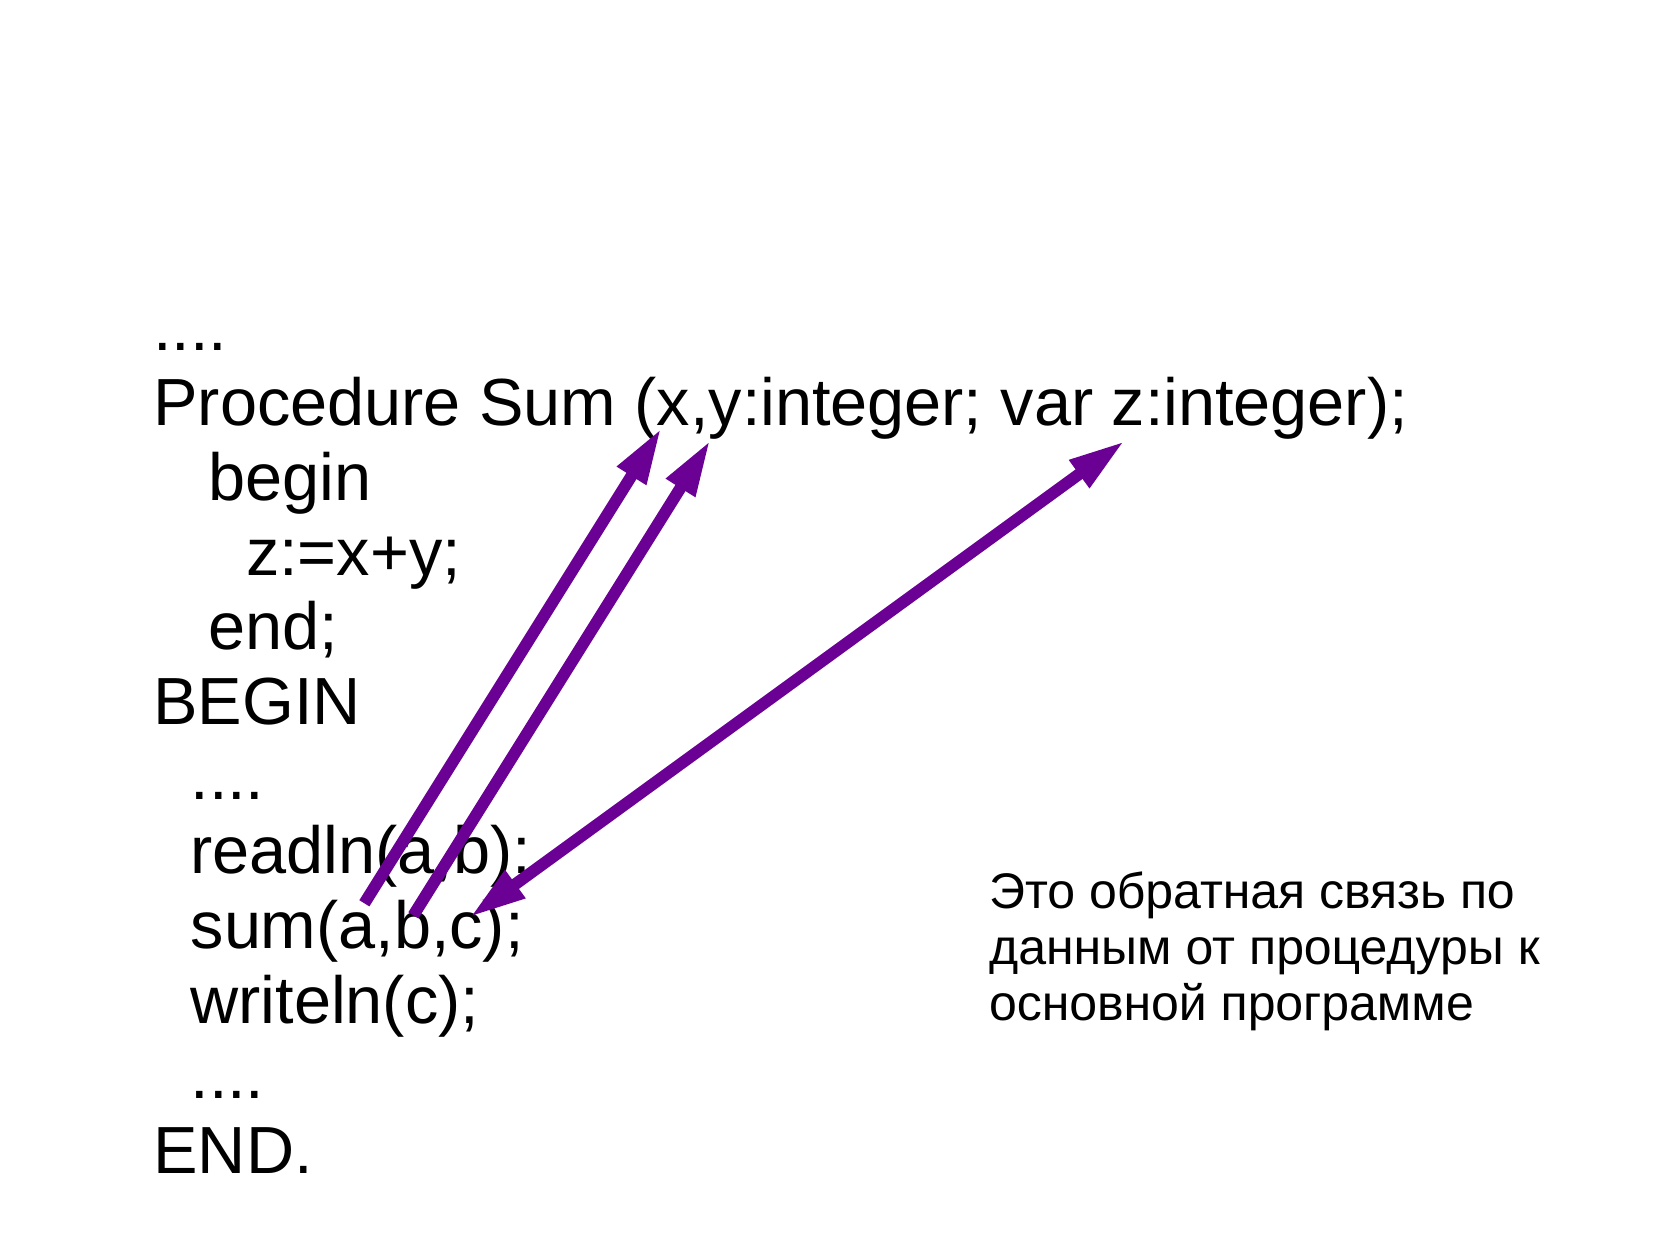

#
....
Procedure Sum (x,y:integer; var z:integer);
 begin
 z:=x+y;
 end;
BEGIN
 ....
 readln(a,b);
 sum(a,b,c);
 writeln(c);
 ....
END.
Это обратная связь по данным от процедуры к основной программе